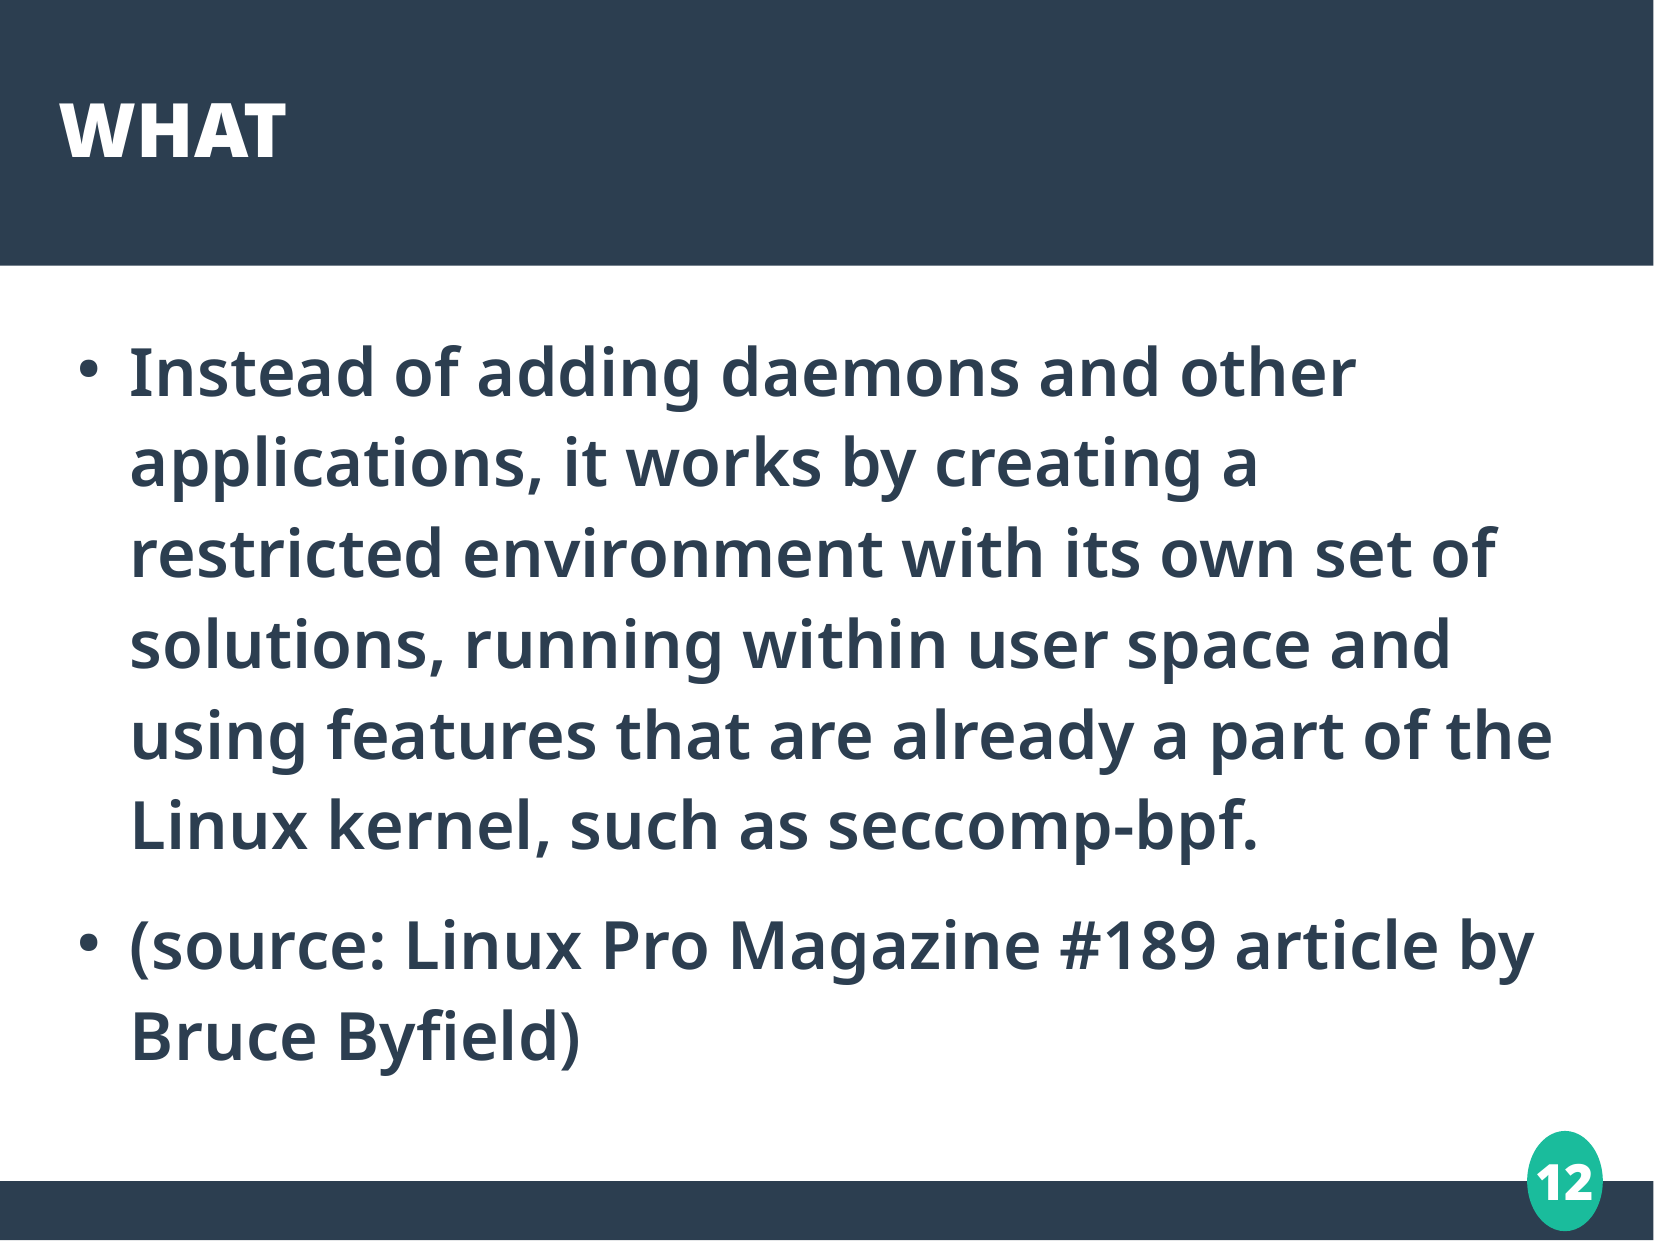

# WHAT
Instead of adding daemons and other applications, it works by creating a restricted environment with its own set of solutions, running within user space and using features that are already a part of the Linux kernel, such as seccomp-bpf.
(source: Linux Pro Magazine #189 article by Bruce Byfield)